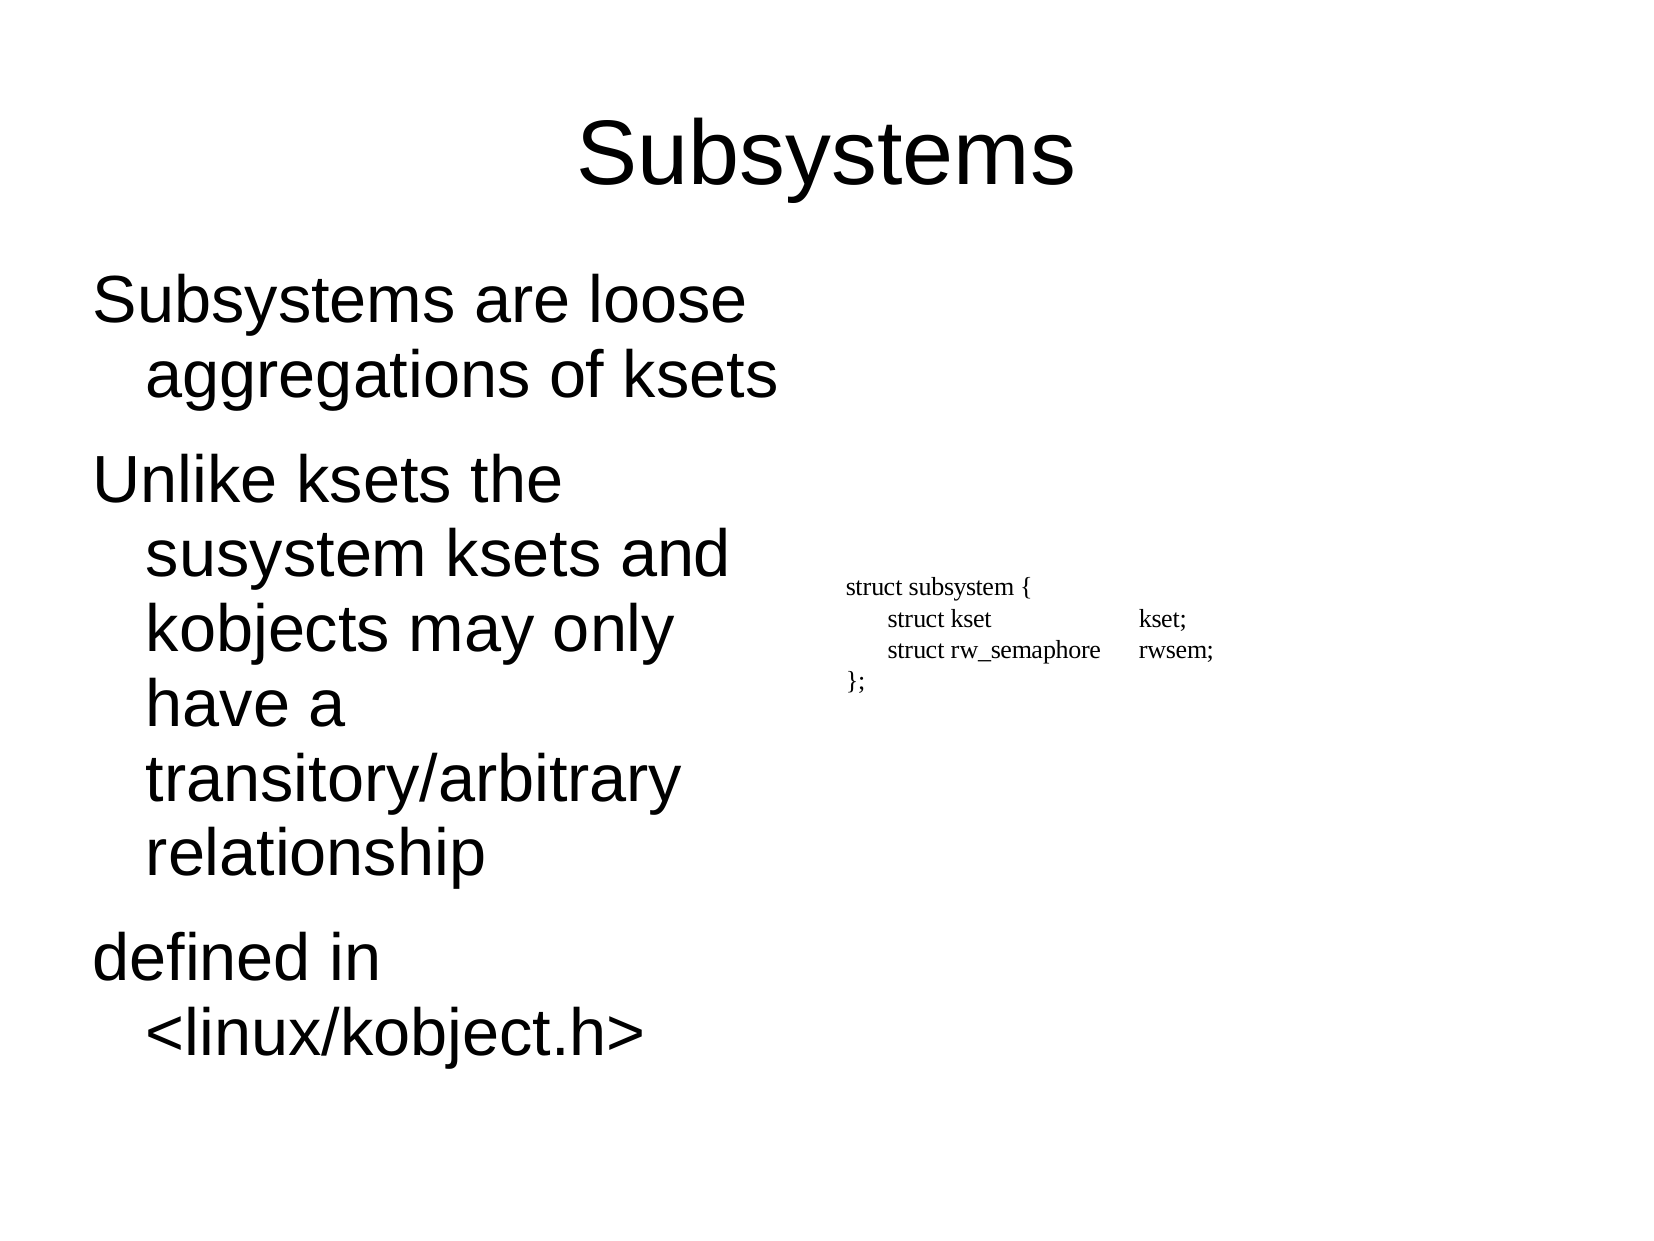

# Subsystems
Subsystems are loose aggregations of ksets
Unlike ksets the susystem ksets and kobjects may only have a transitory/arbitrary relationship
defined in <linux/kobject.h>